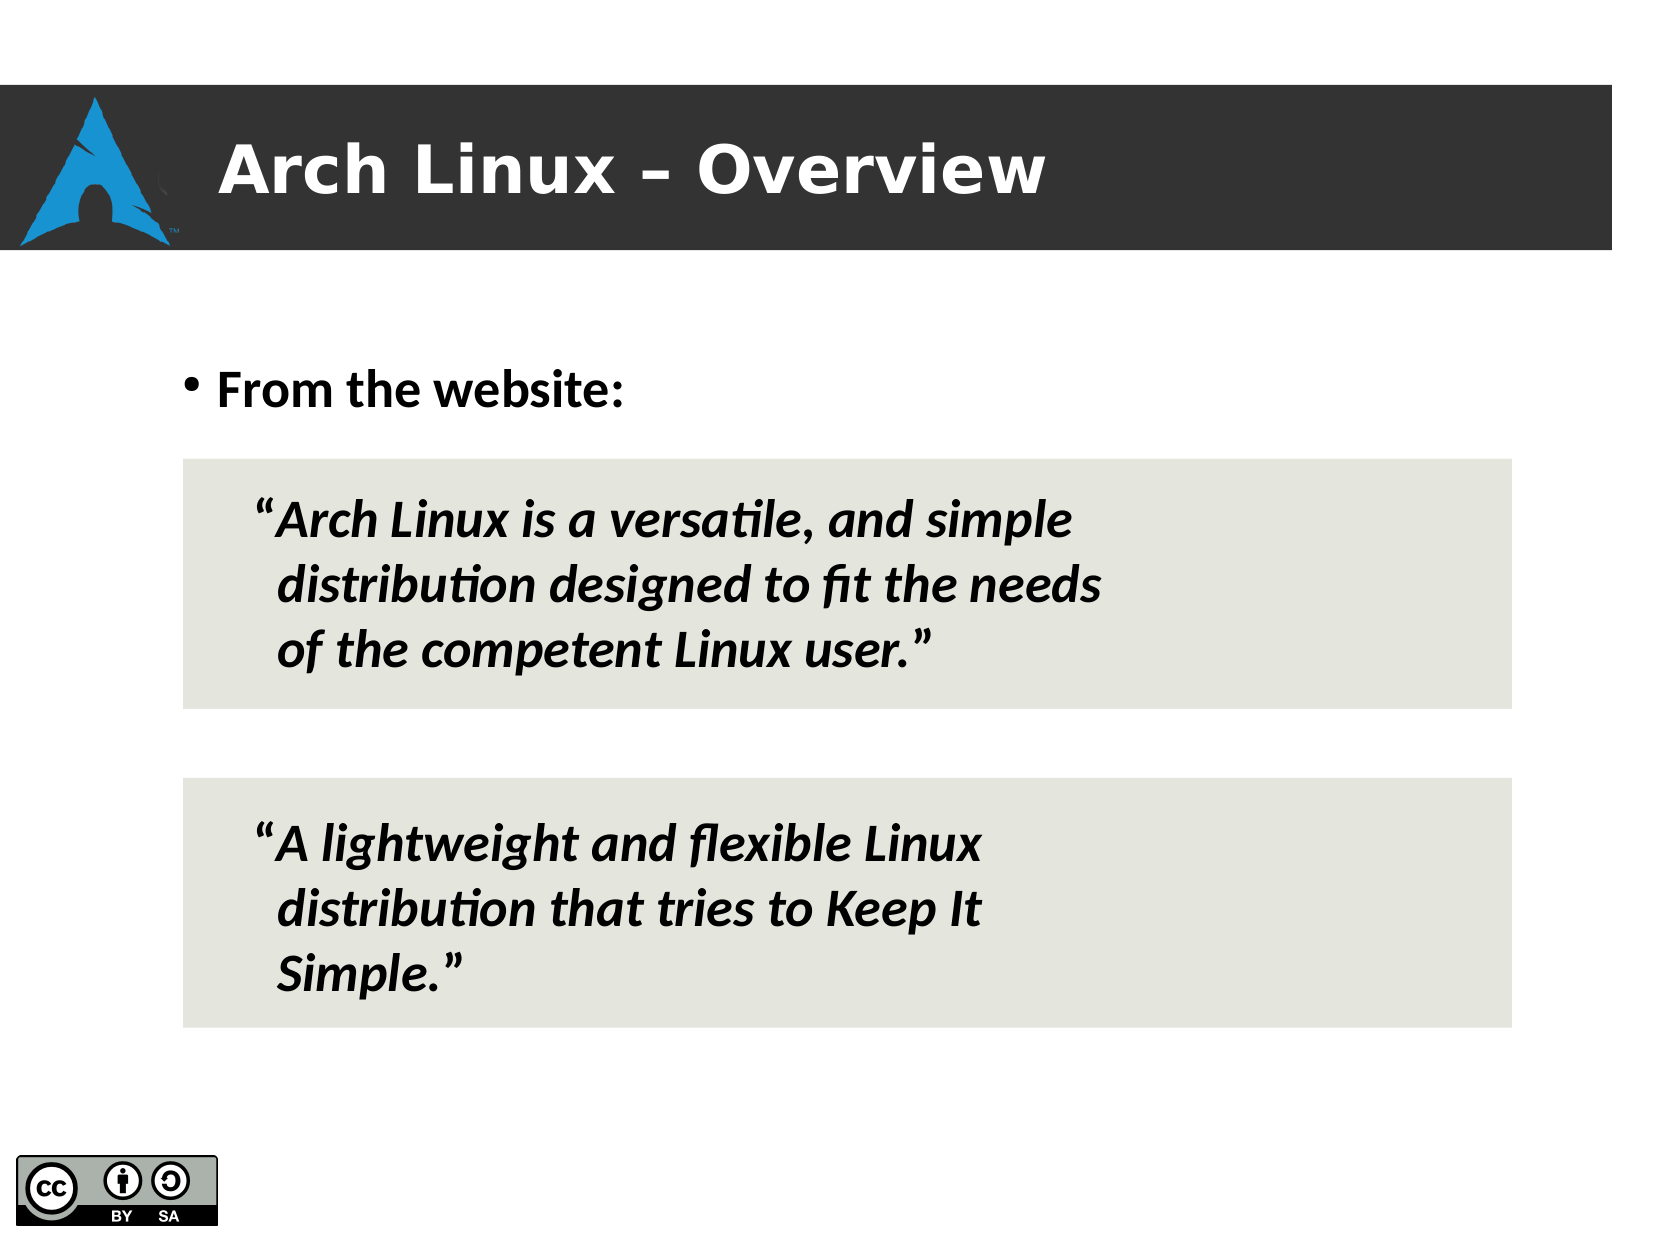

Arch Linux – Overview
#
From the website:
“Arch Linux is a versatile, and simple
 distribution designed to fit the needs
 of the competent Linux user.”
“A lightweight and flexible Linux
 distribution that tries to Keep It
 Simple.”